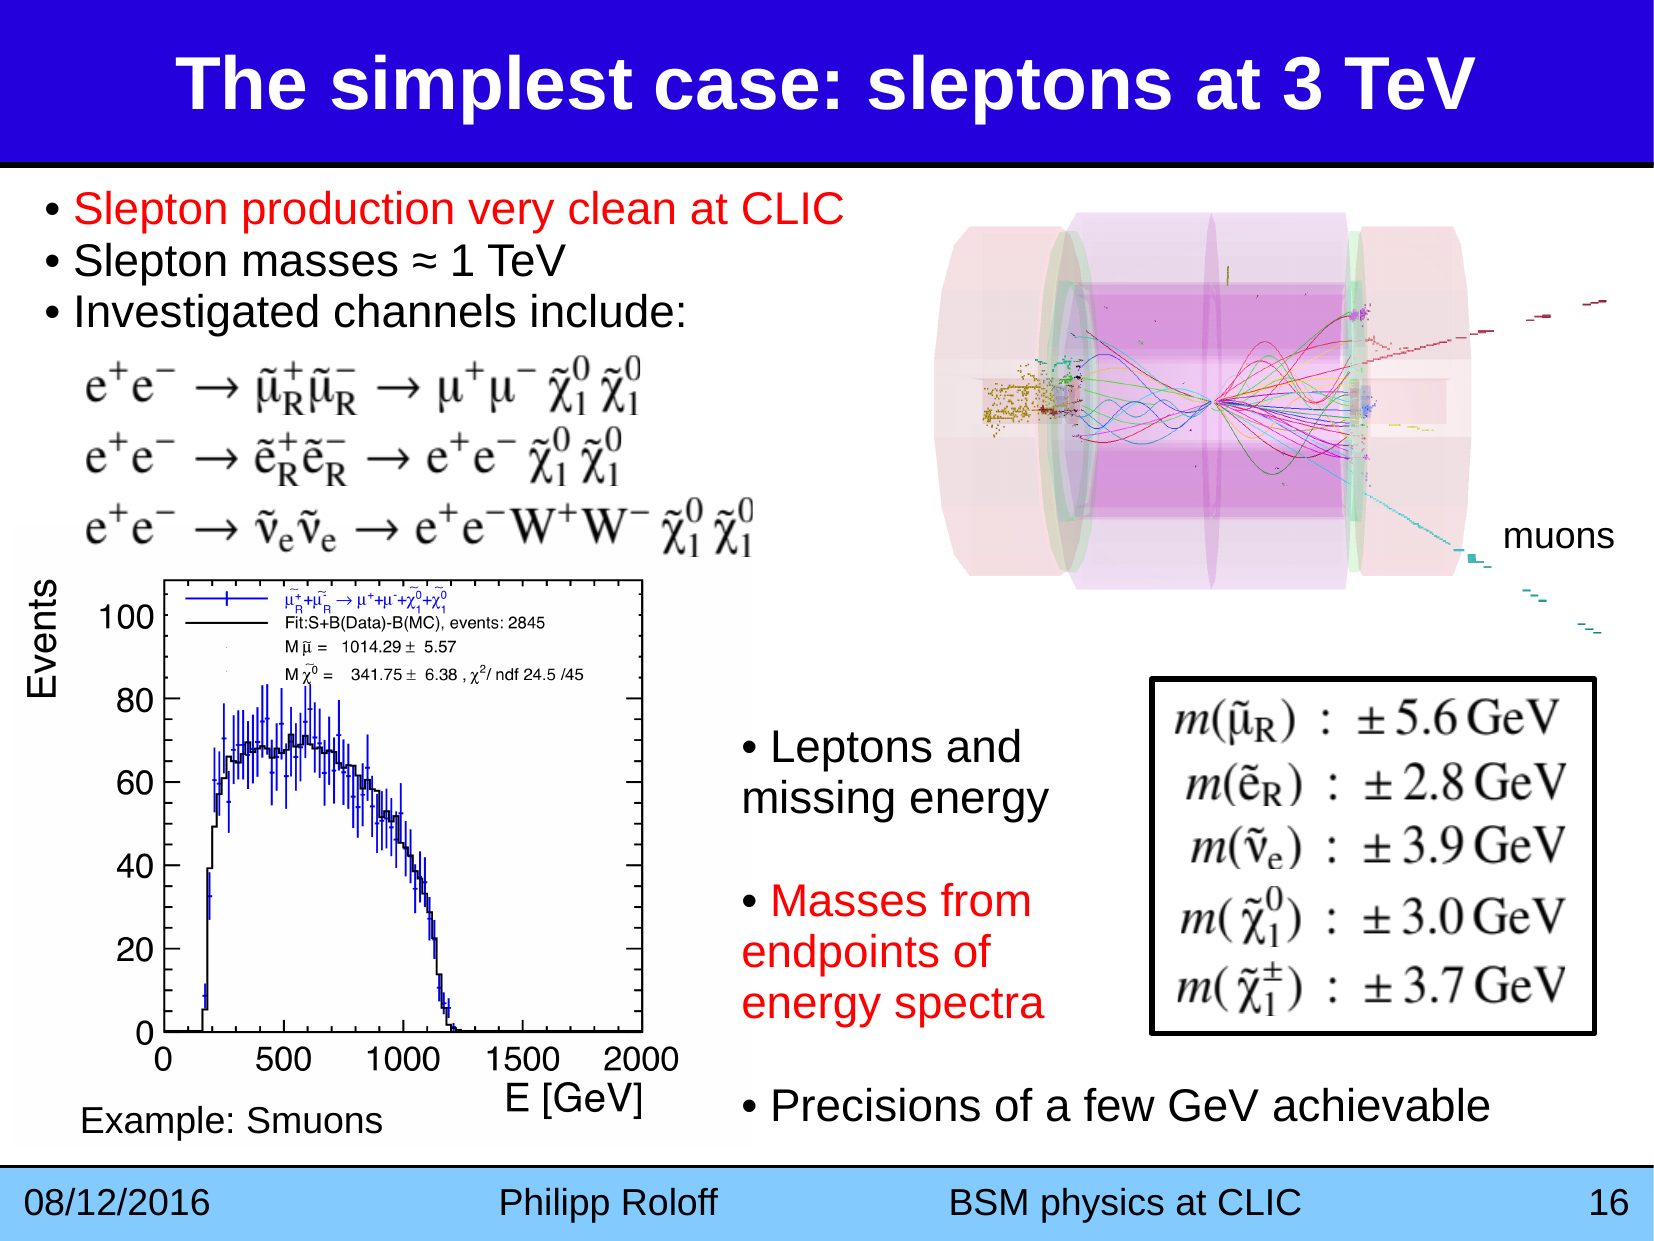

# The simplest case: sleptons at 3 TeV
• Slepton production very clean at CLIC
• Slepton masses ≈ 1 TeV
• Investigated channels include:
muons
• Leptons and
missing energy
• Masses from
endpoints of
energy spectra
• Precisions of a few GeV achievable
Example: Smuons
16